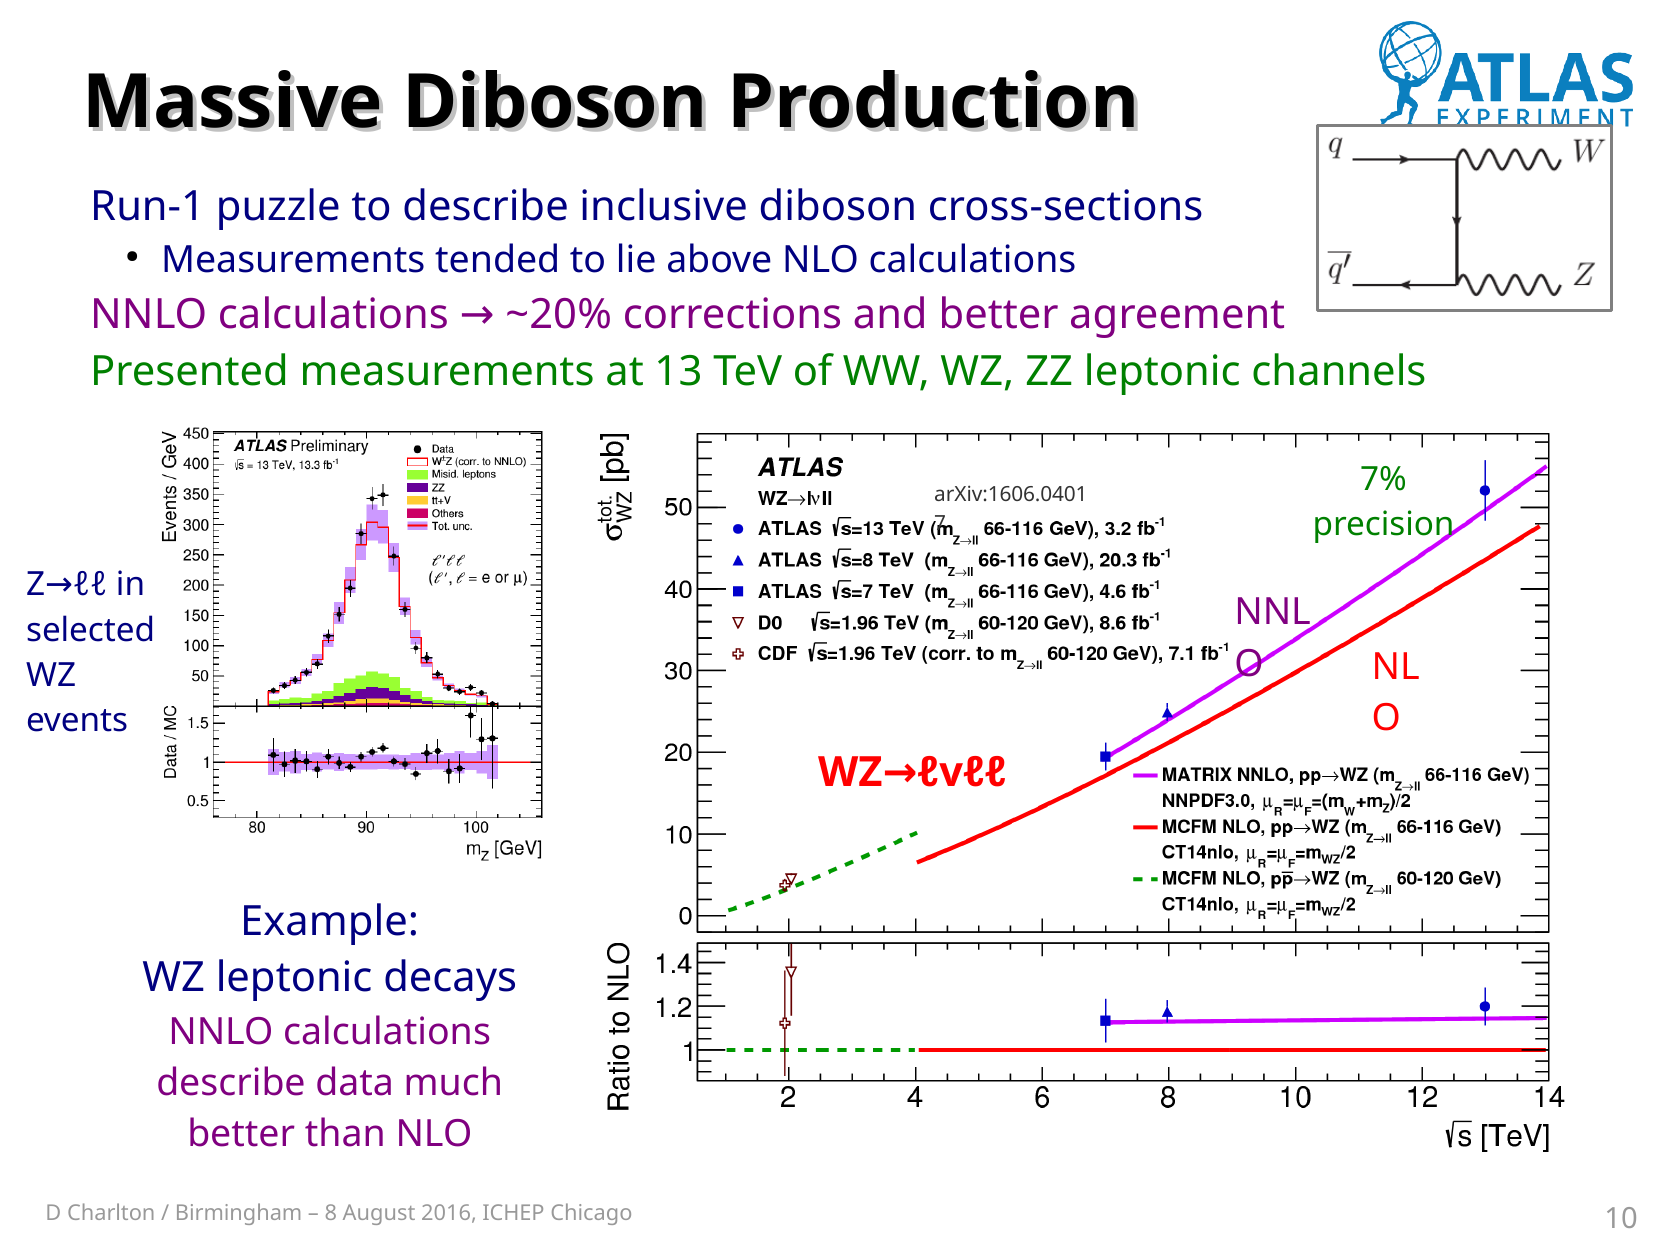

# Massive Diboson Production
Run-1 puzzle to describe inclusive diboson cross-sections
Measurements tended to lie above NLO calculations
NNLO calculations → ~20% corrections and better agreement
Presented measurements at 13 TeV of WW, WZ, ZZ leptonic channels
7% precision
arXiv:1606.04017
Z→ℓℓ in selected WZ events
NNLO
NLO
WZ→ℓvℓℓ
Example:
WZ leptonic decays
NNLO calculations describe data much better than NLO